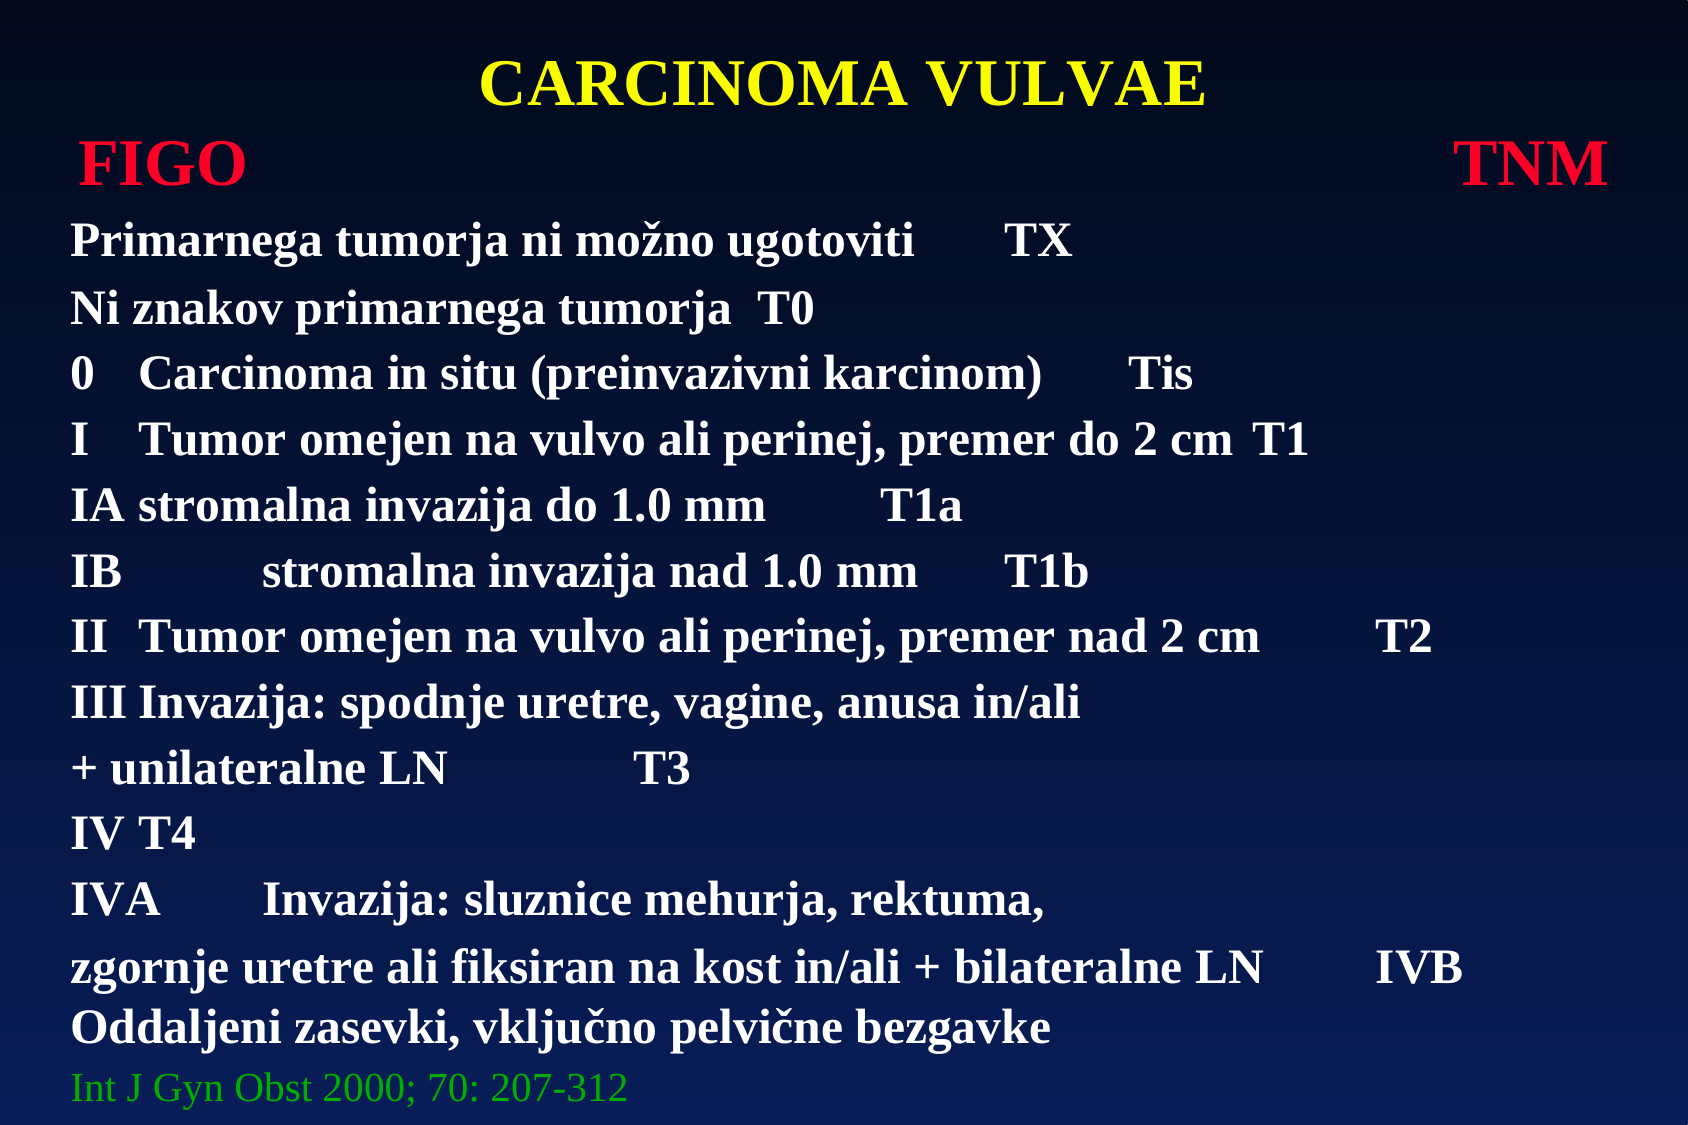

# CARCINOMA VULVAE FIGO										TNM
			Primarnega tumorja ni možno ugotoviti				TX
 			Ni znakov primarnega tumorja					T0
	0		Carcinoma in situ (preinvazivni karcinom)			Tis
	I		Tumor omejen na vulvo ali perinej, premer do 2 cm		T1
		IA		stromalna invazija do 1.0 mm				T1a
		IB	 	stromalna invazija nad 1.0 mm				T1b
	II		Tumor omejen na vulvo ali perinej, premer nad 2 cm	T2
	III		Invazija: spodnje uretre, vagine, anusa in/ali
			+ unilateralne LN	 						T3
	IV												T4
		IVA	Invazija: sluznice mehurja, rektuma,
			zgornje uretre ali fiksiran na kost in/ali + bilateralne LN 			IVB	Oddaljeni zasevki, vključno pelvične bezgavke
									Int J Gyn Obst 2000; 70: 207-312